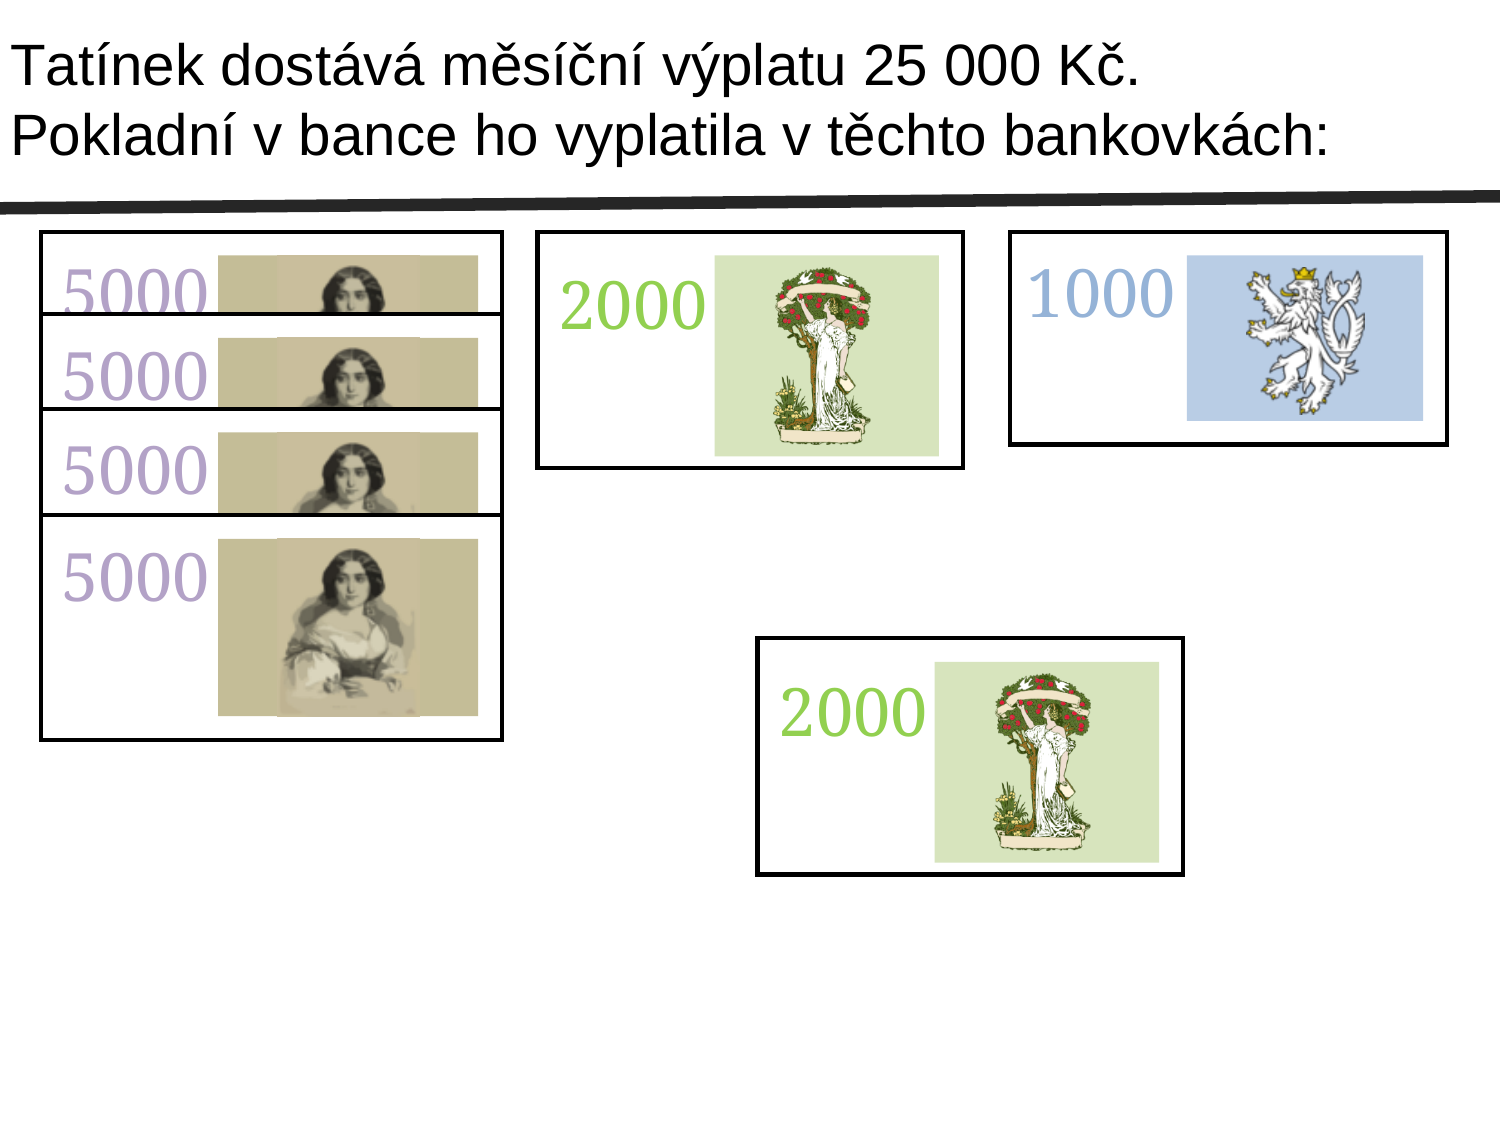

Tatínek dostává měsíční výplatu 25 000 Kč.
Pokladní v bance ho vyplatila v těchto bankovkách:
5000
2000
1000
5000
5000
5000
2000